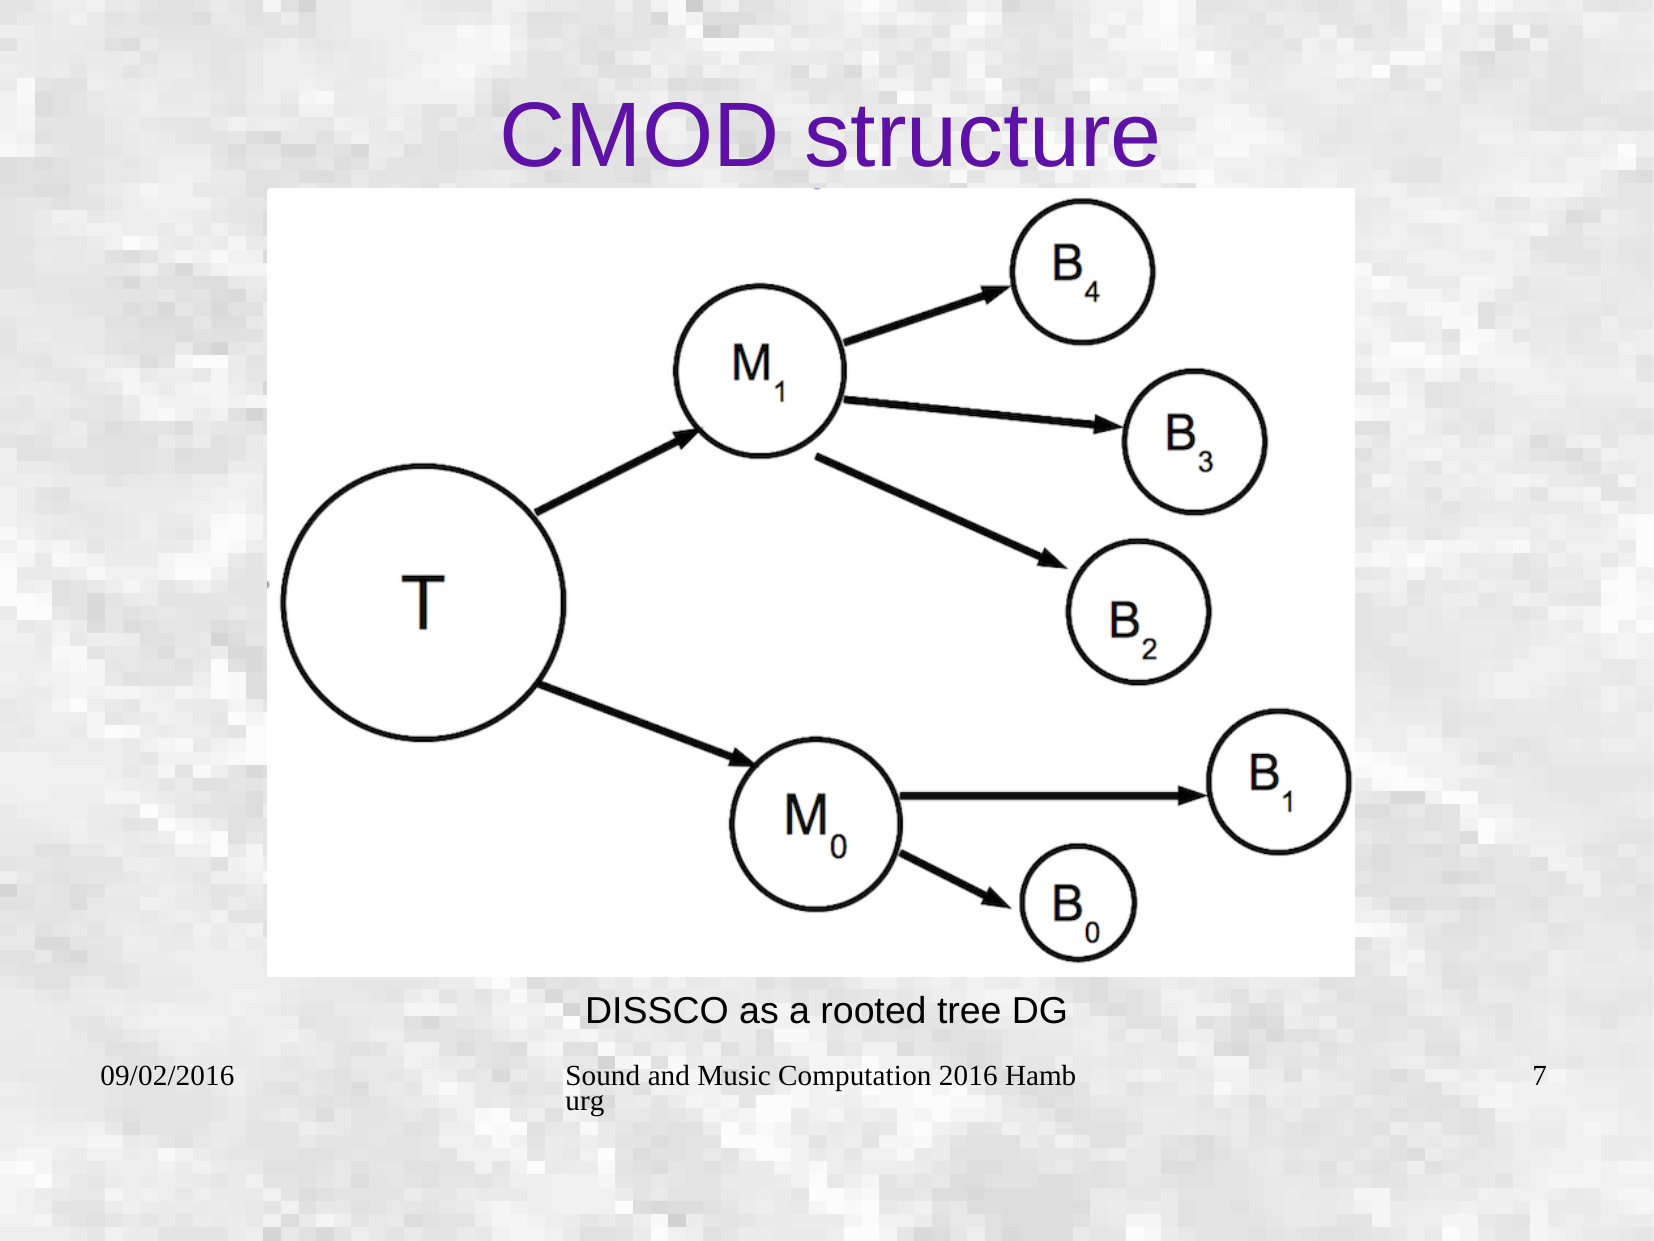

# CMOD structure
DISSCO as a rooted tree DG
09/02/2016
Sound and Music Computation 2016 Hamburg
7